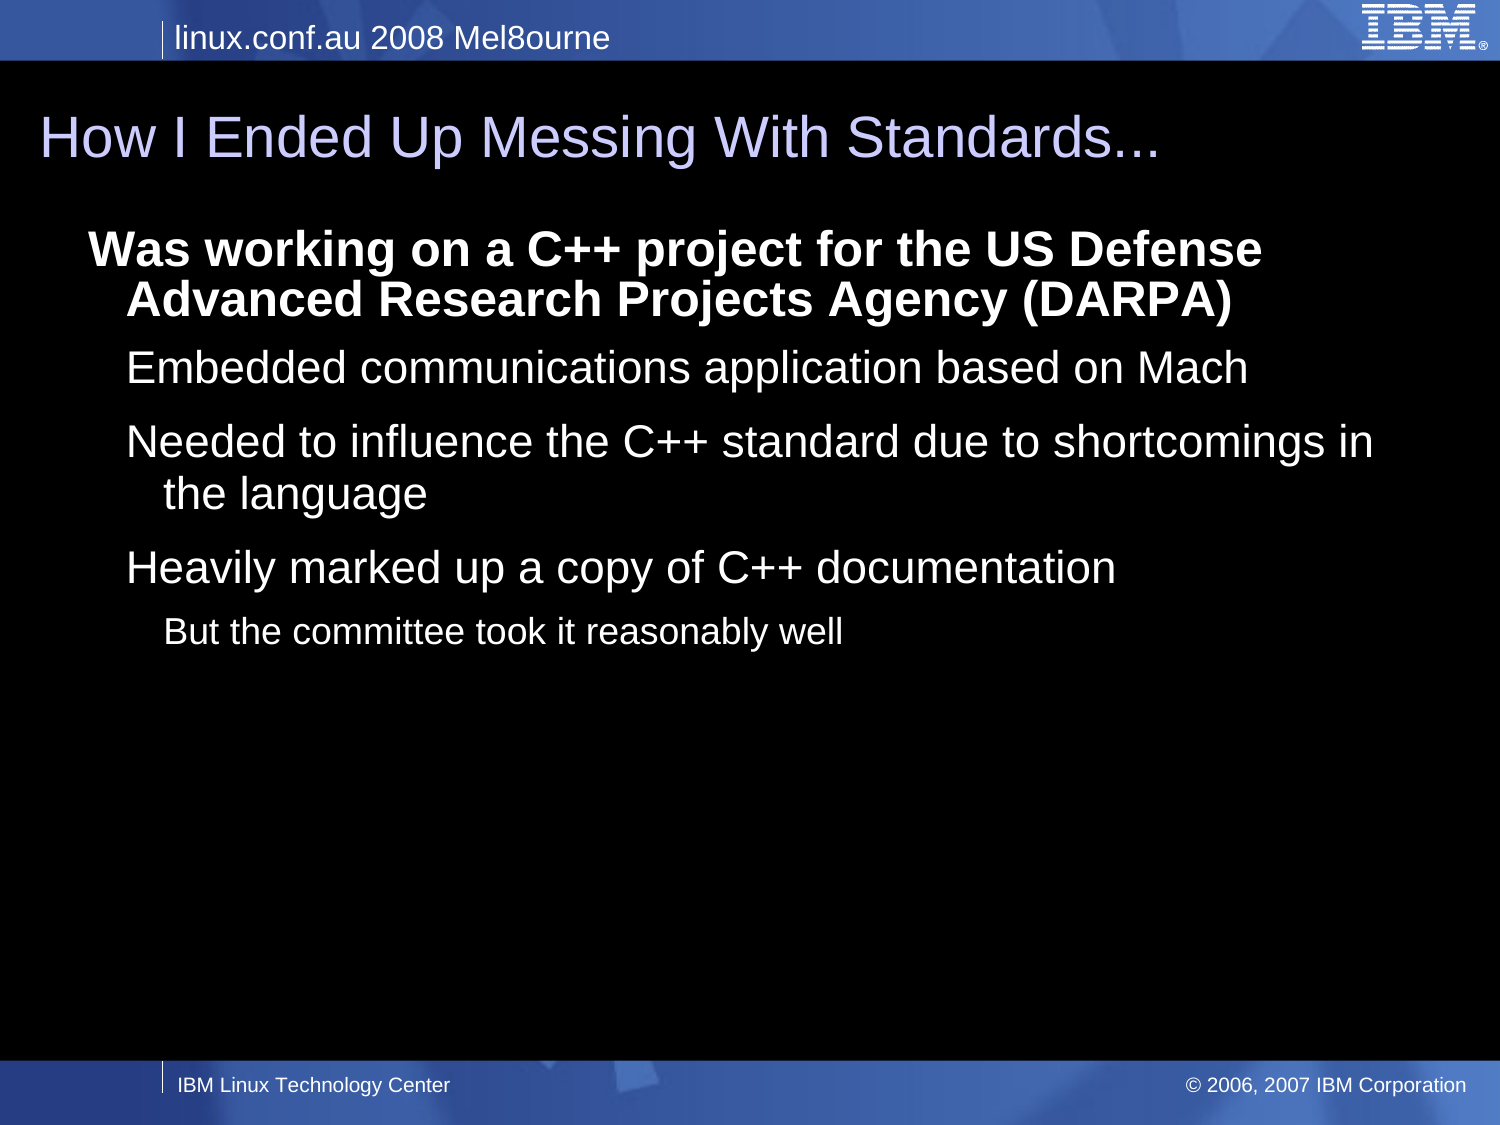

# How I Ended Up Messing With Standards...
Was working on a C++ project for the US Defense Advanced Research Projects Agency (DARPA)
Embedded communications application based on Mach
Needed to influence the C++ standard due to shortcomings in the language
Heavily marked up a copy of C++ documentation
But the committee took it reasonably well